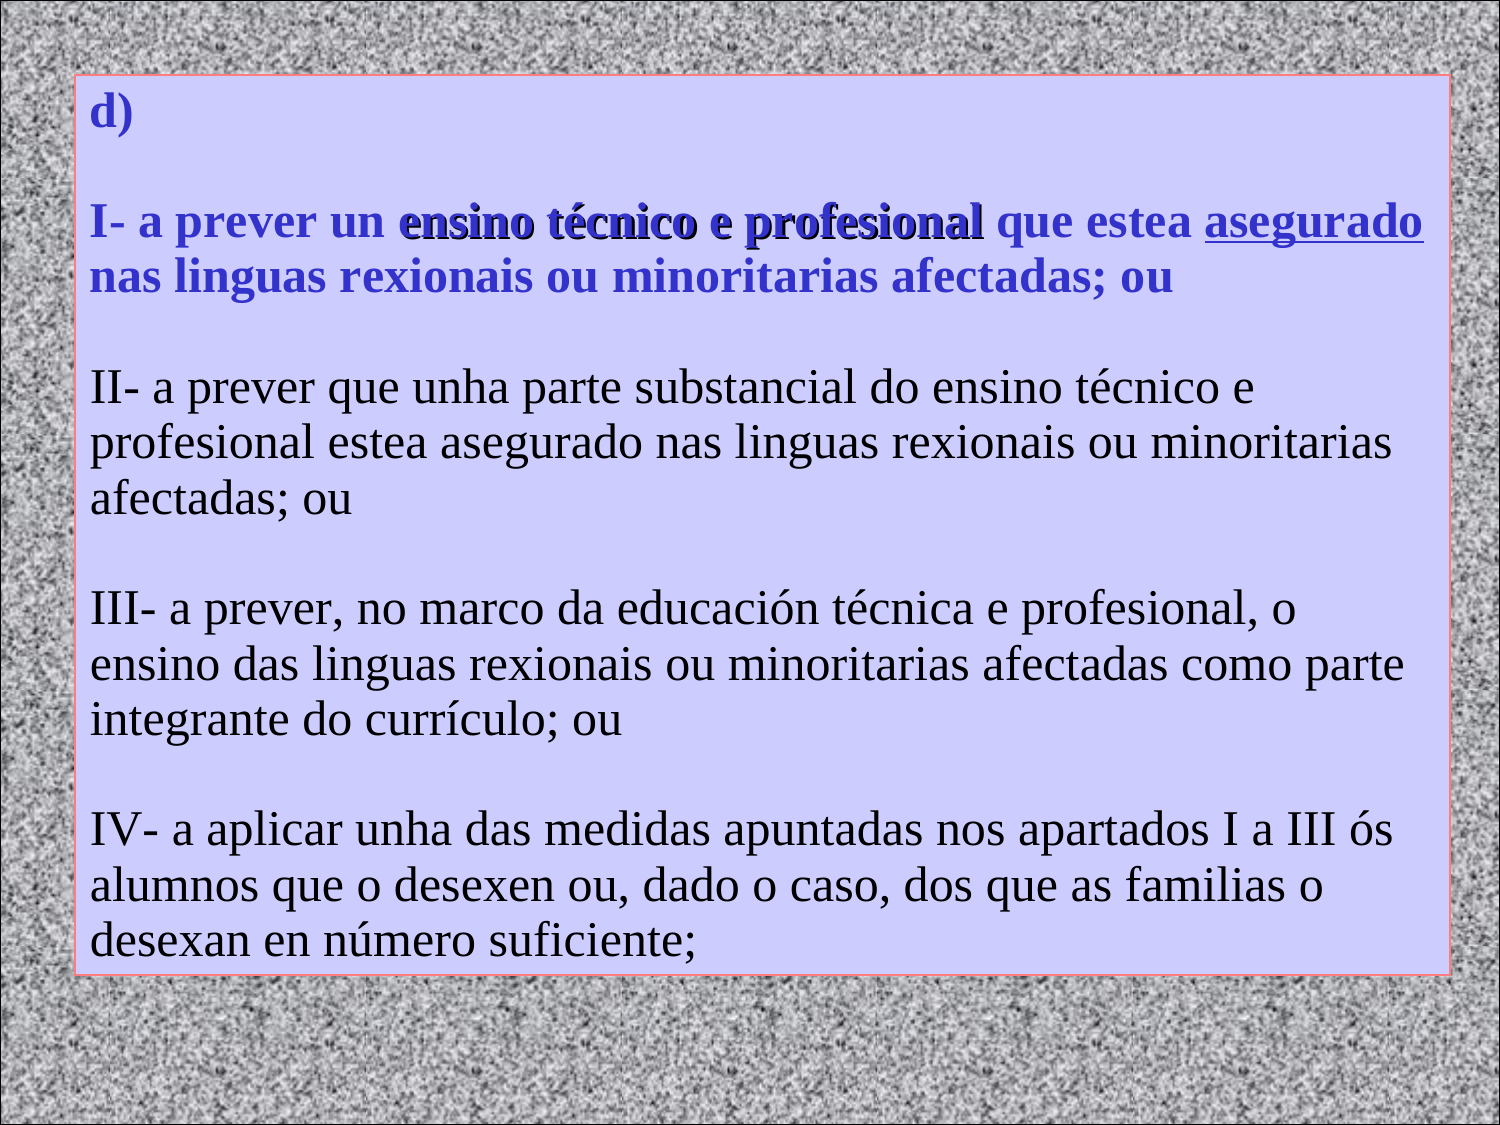

d)
I- a prever un ensino técnico e profesional que estea asegurado nas linguas rexionais ou minoritarias afectadas; ou
II- a prever que unha parte substancial do ensino técnico e profesional estea asegurado nas linguas rexionais ou minoritarias afectadas; ou
III- a prever, no marco da educación técnica e profesional, o ensino das linguas rexionais ou minoritarias afectadas como parte integrante do currículo; ou
IV- a aplicar unha das medidas apuntadas nos apartados I a III ós alumnos que o desexen ou, dado o caso, dos que as familias o desexan en número suficiente;